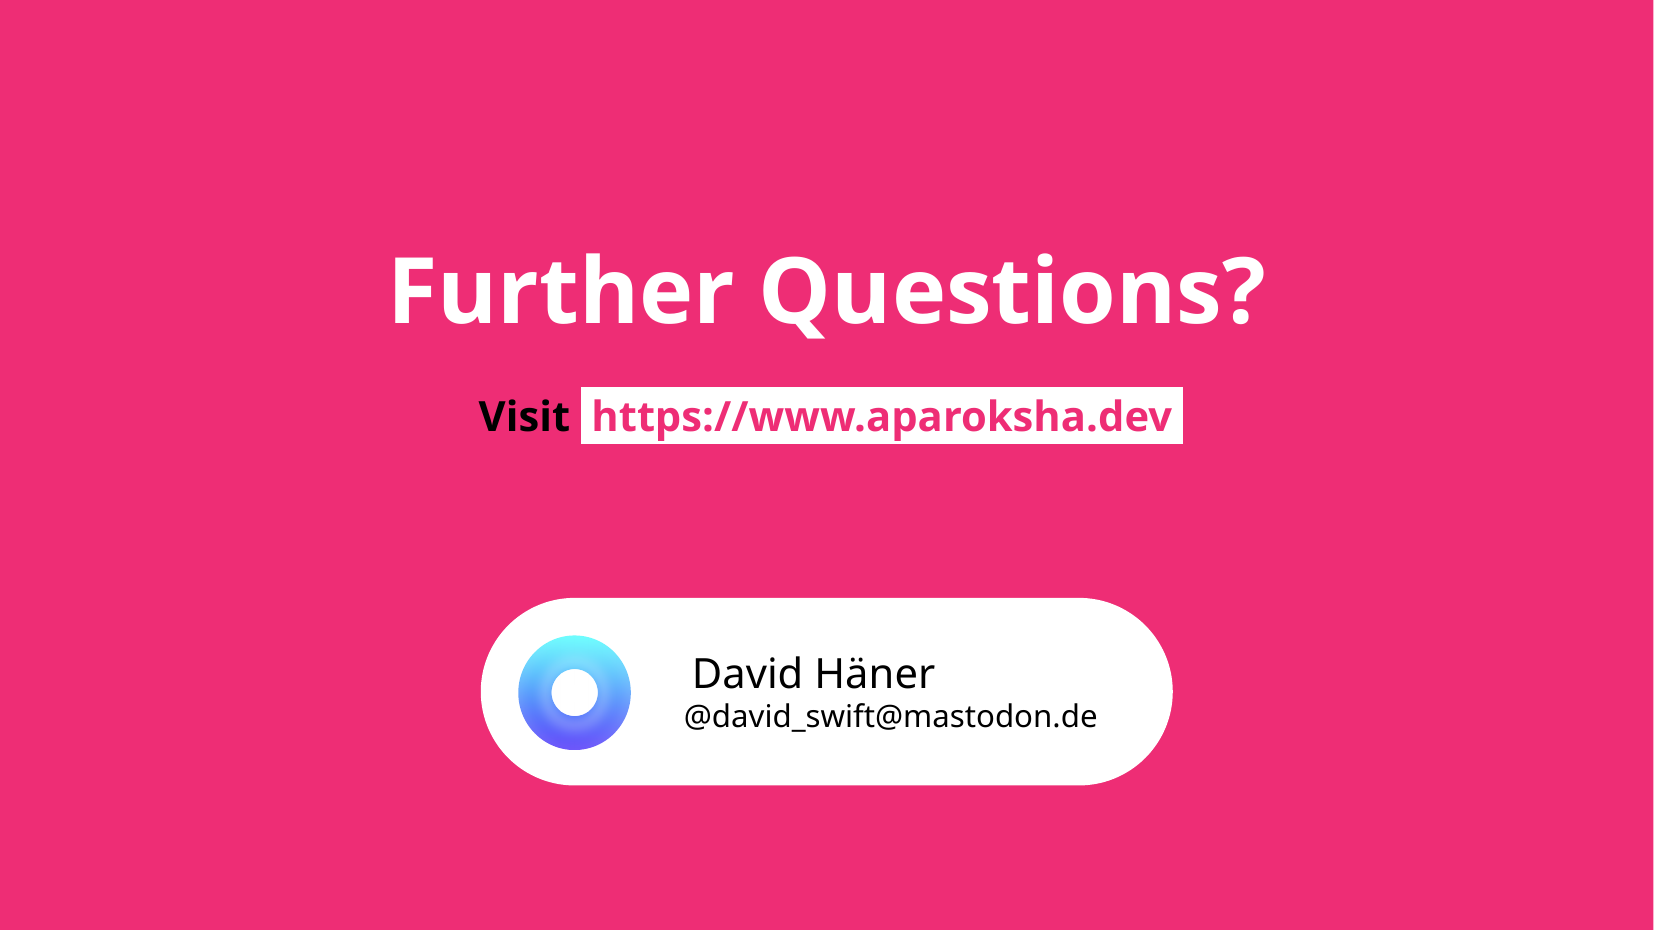

# Further Questions?
Visit https://www.aparoksha.dev
David Häner
@david_swift@mastodon.de